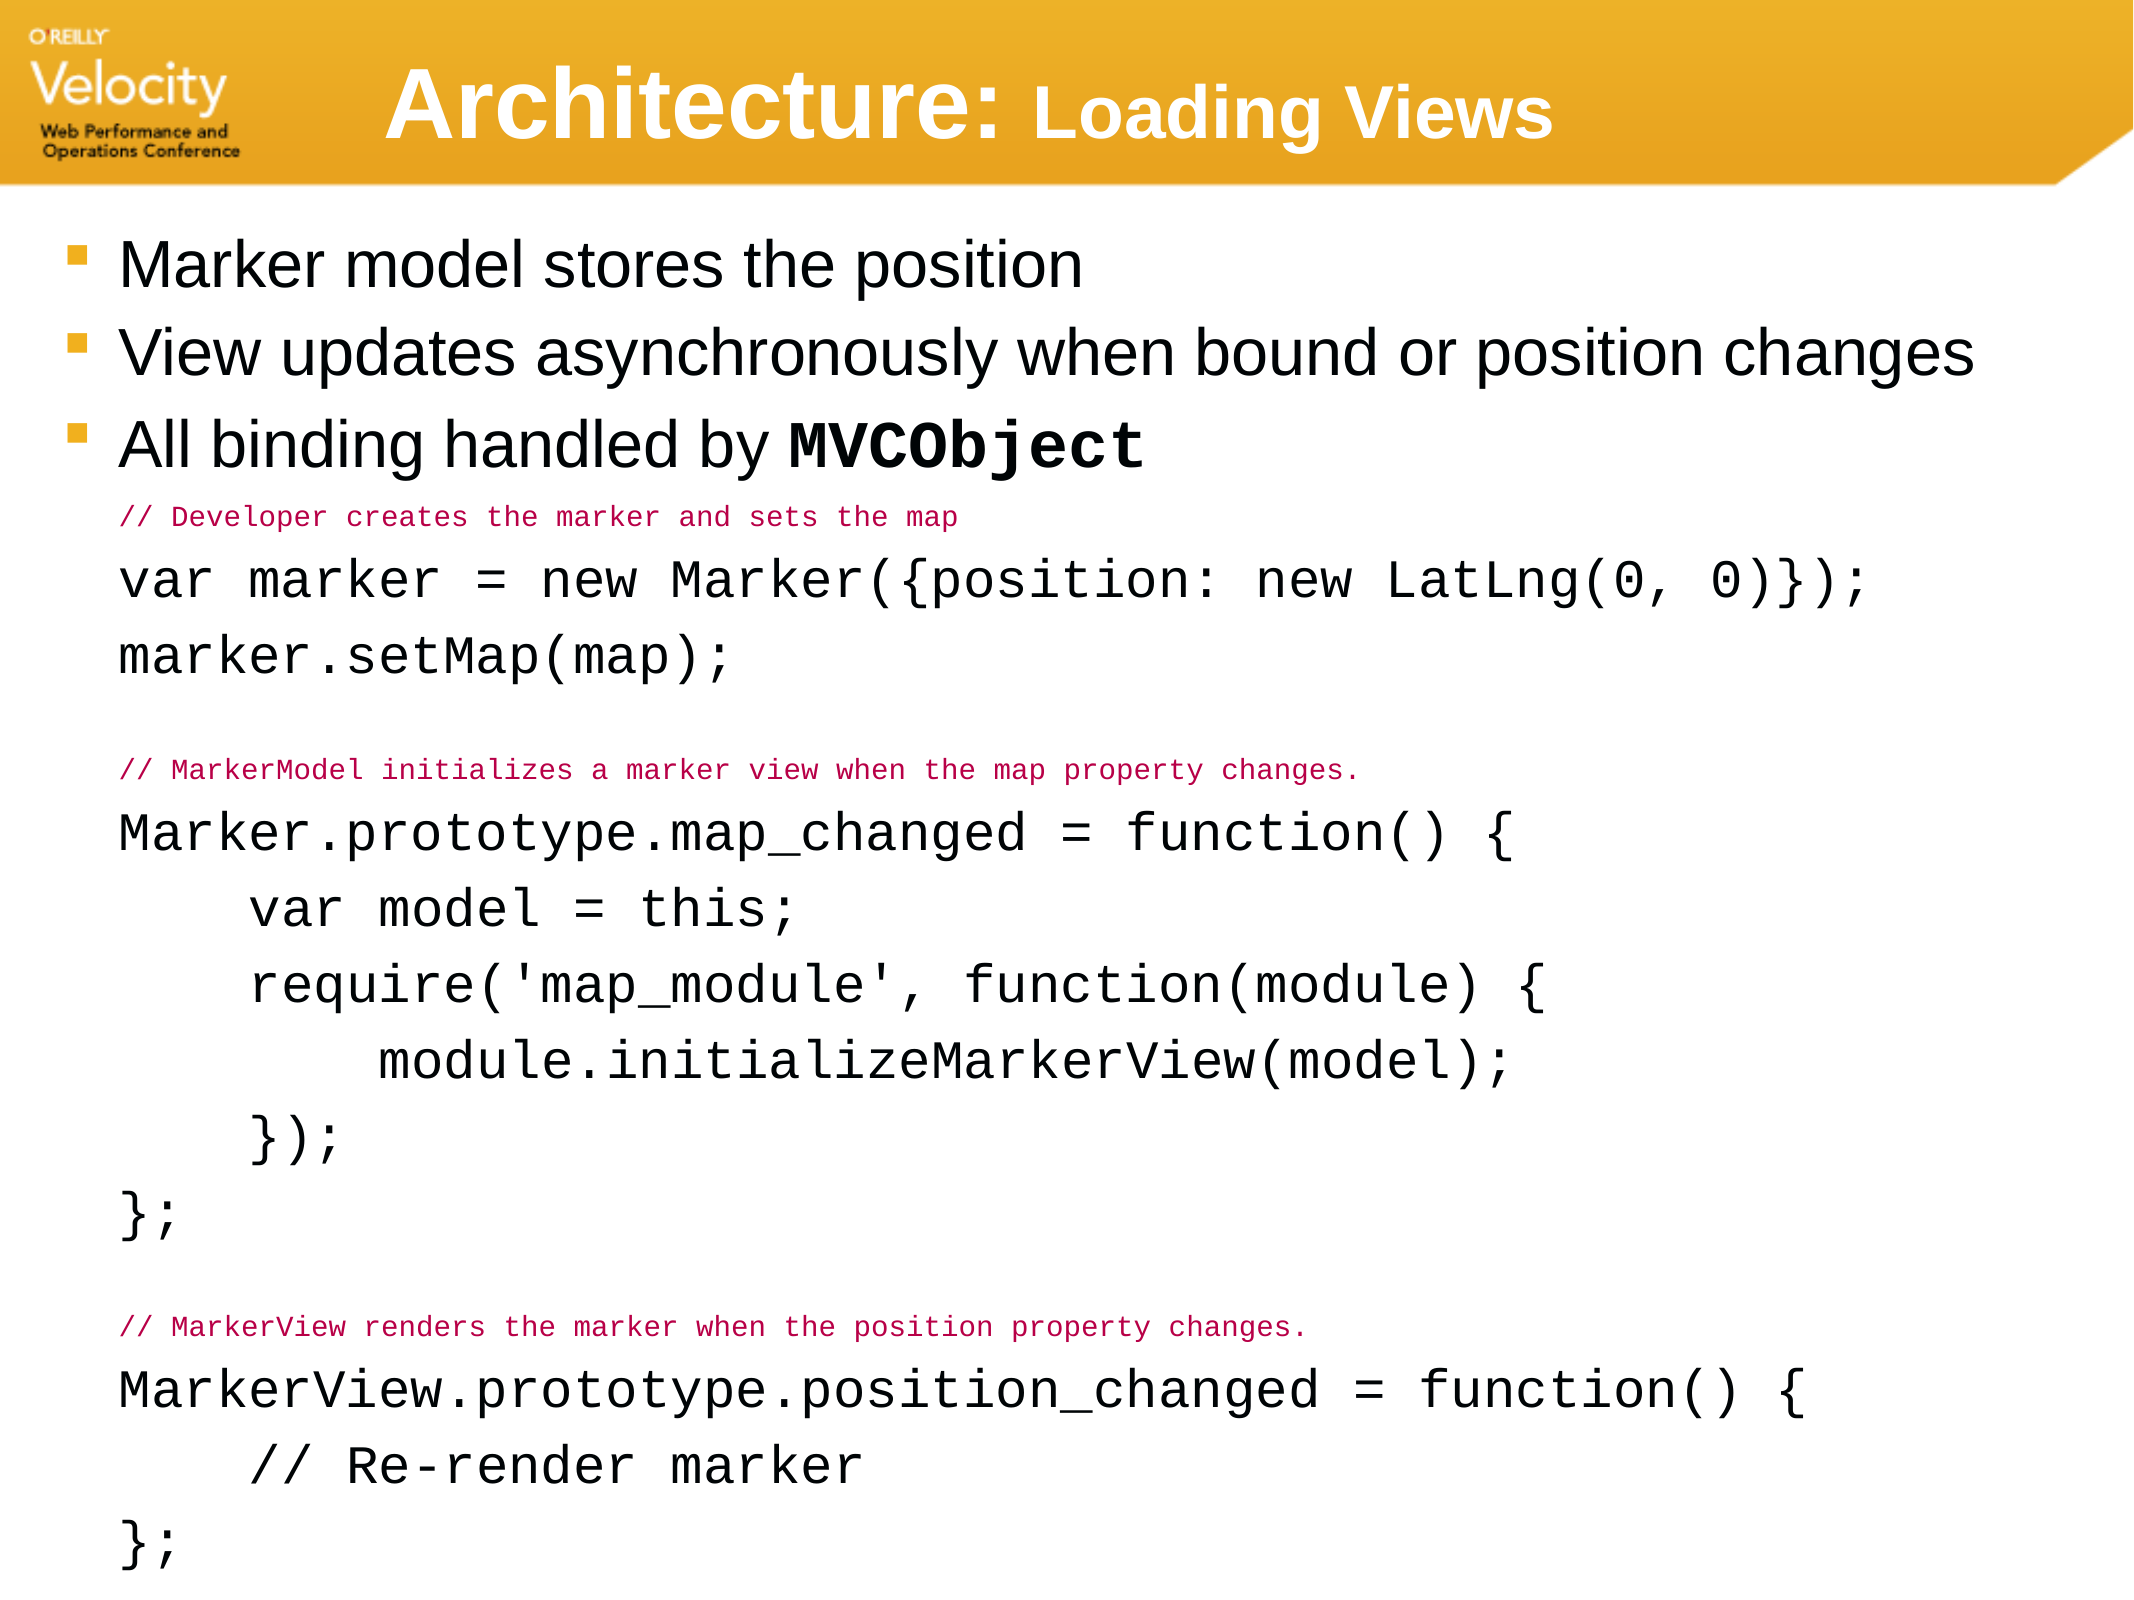

# Architecture: Loading Views
Marker model stores the position
View updates asynchronously when bound or position changes
All binding handled by MVCObject
// Developer creates the marker and sets the map
var marker = new Marker({position: new LatLng(0, 0)});
marker.setMap(map);
// MarkerModel initializes a marker view when the map property changes.
Marker.prototype.map_changed = function() {
 var model = this;
 require('map_module', function(module) {
 module.initializeMarkerView(model);
 });
};
// MarkerView renders the marker when the position property changes.
MarkerView.prototype.position_changed = function() {
 // Re-render marker
};